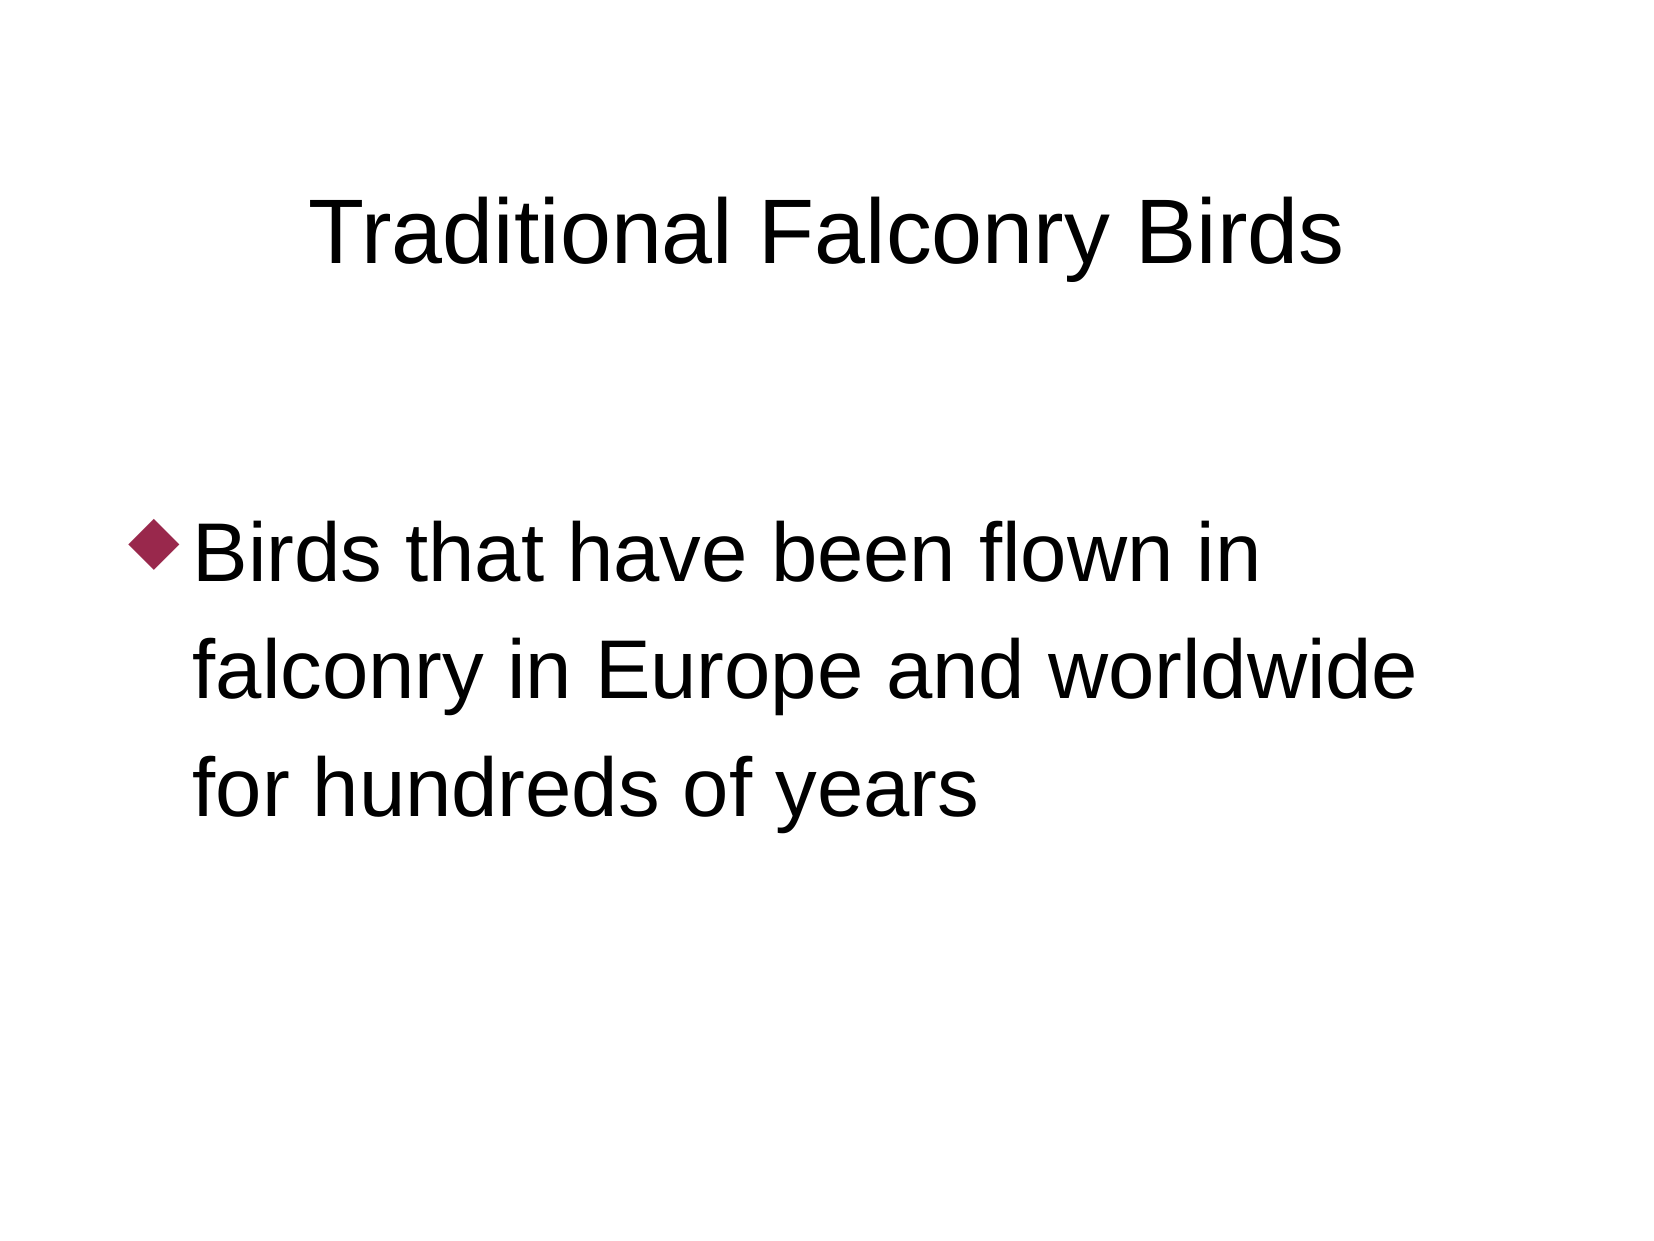

# Traditional Falconry Birds
Birds that have been flown in falconry in Europe and worldwide for hundreds of years